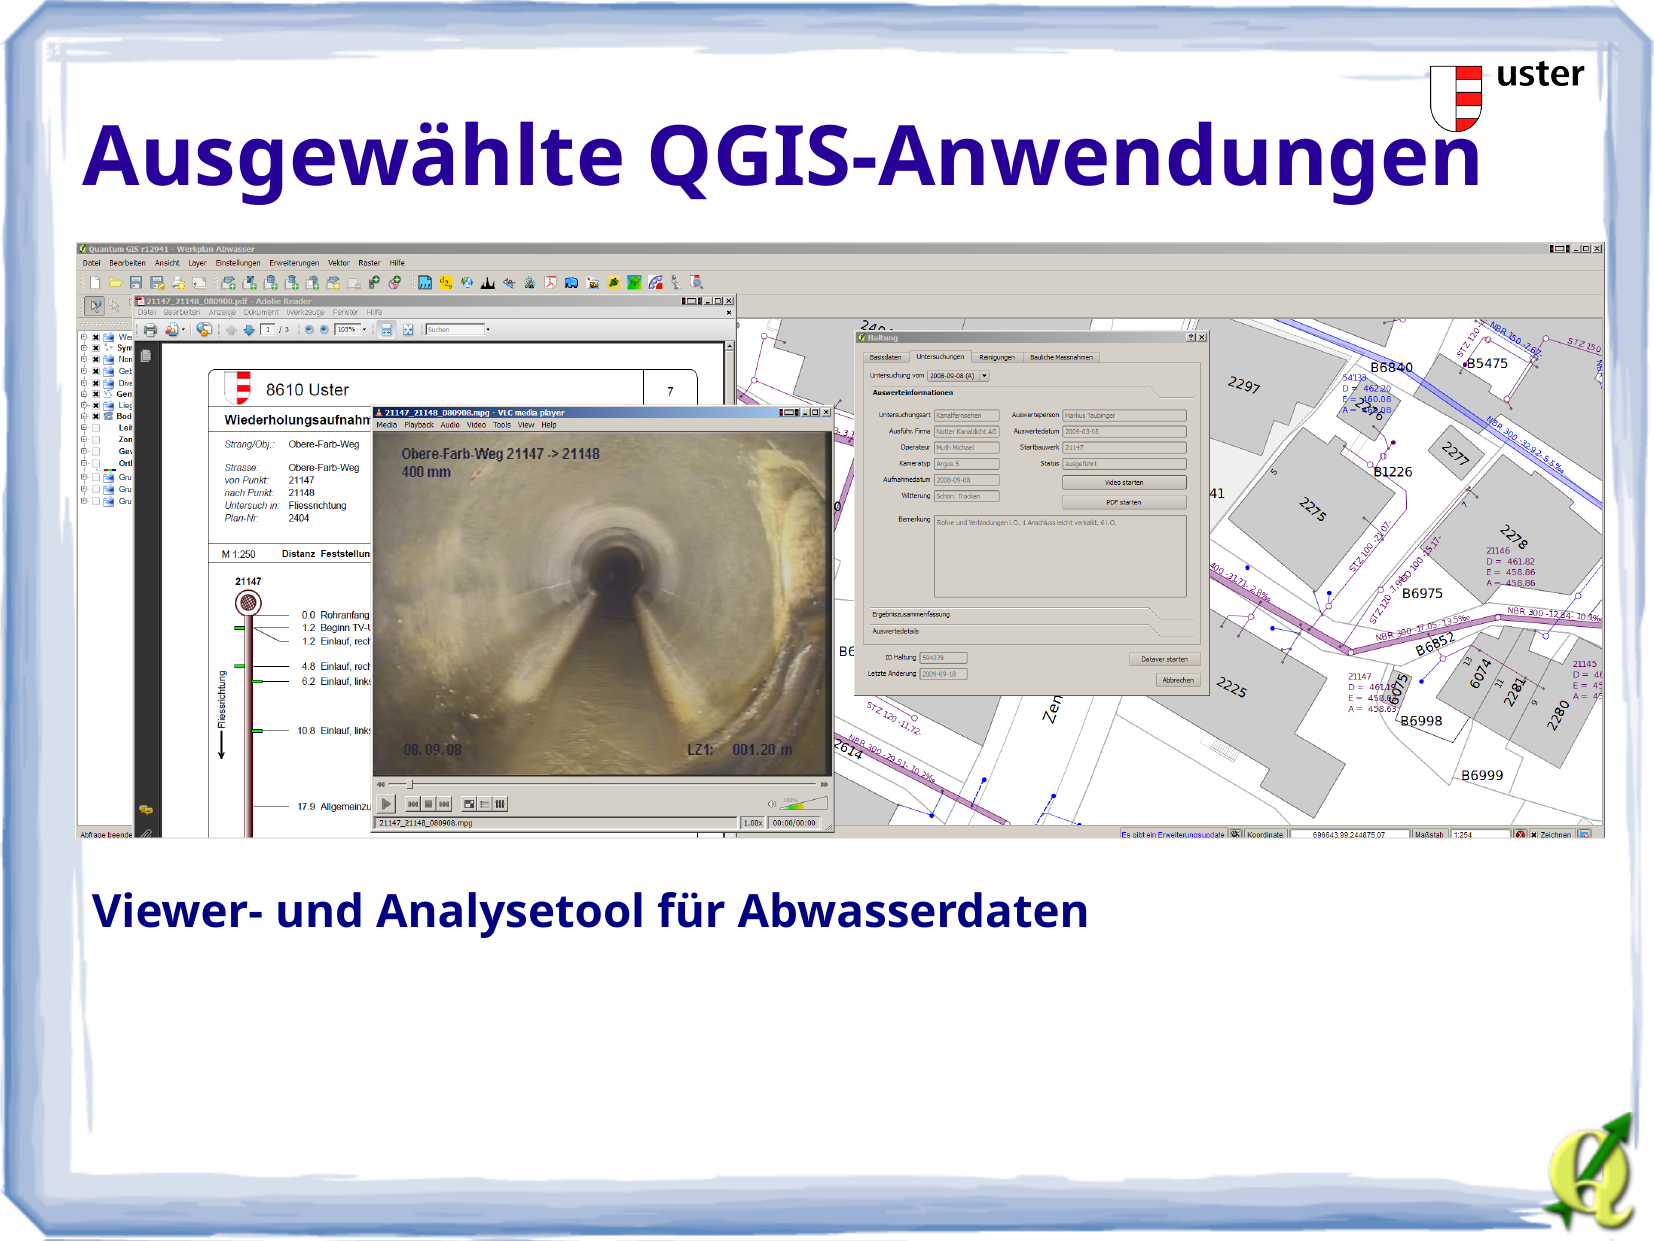

# Ausgewählte QGIS-Anwendungen
Viewer- und Analysetool für Abwasserdaten